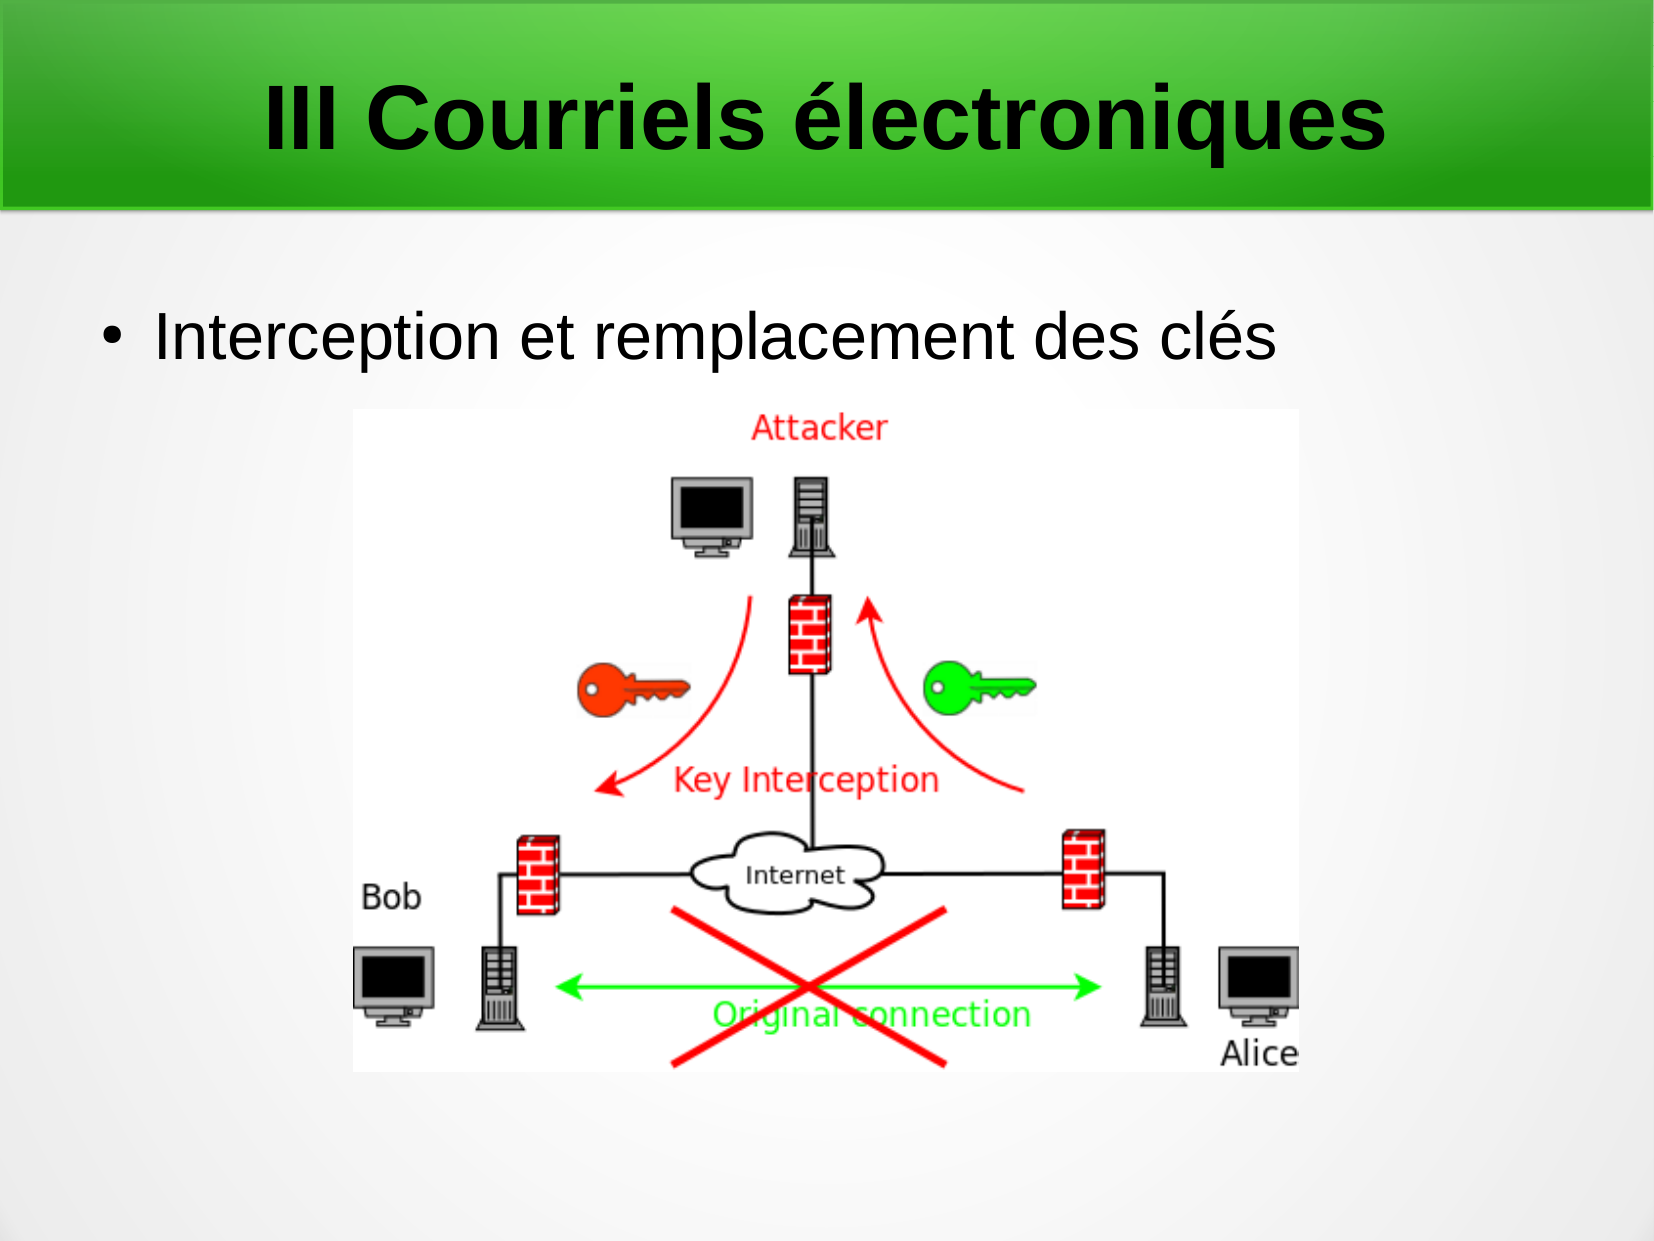

# III Courriels électroniques
Interception et remplacement des clés